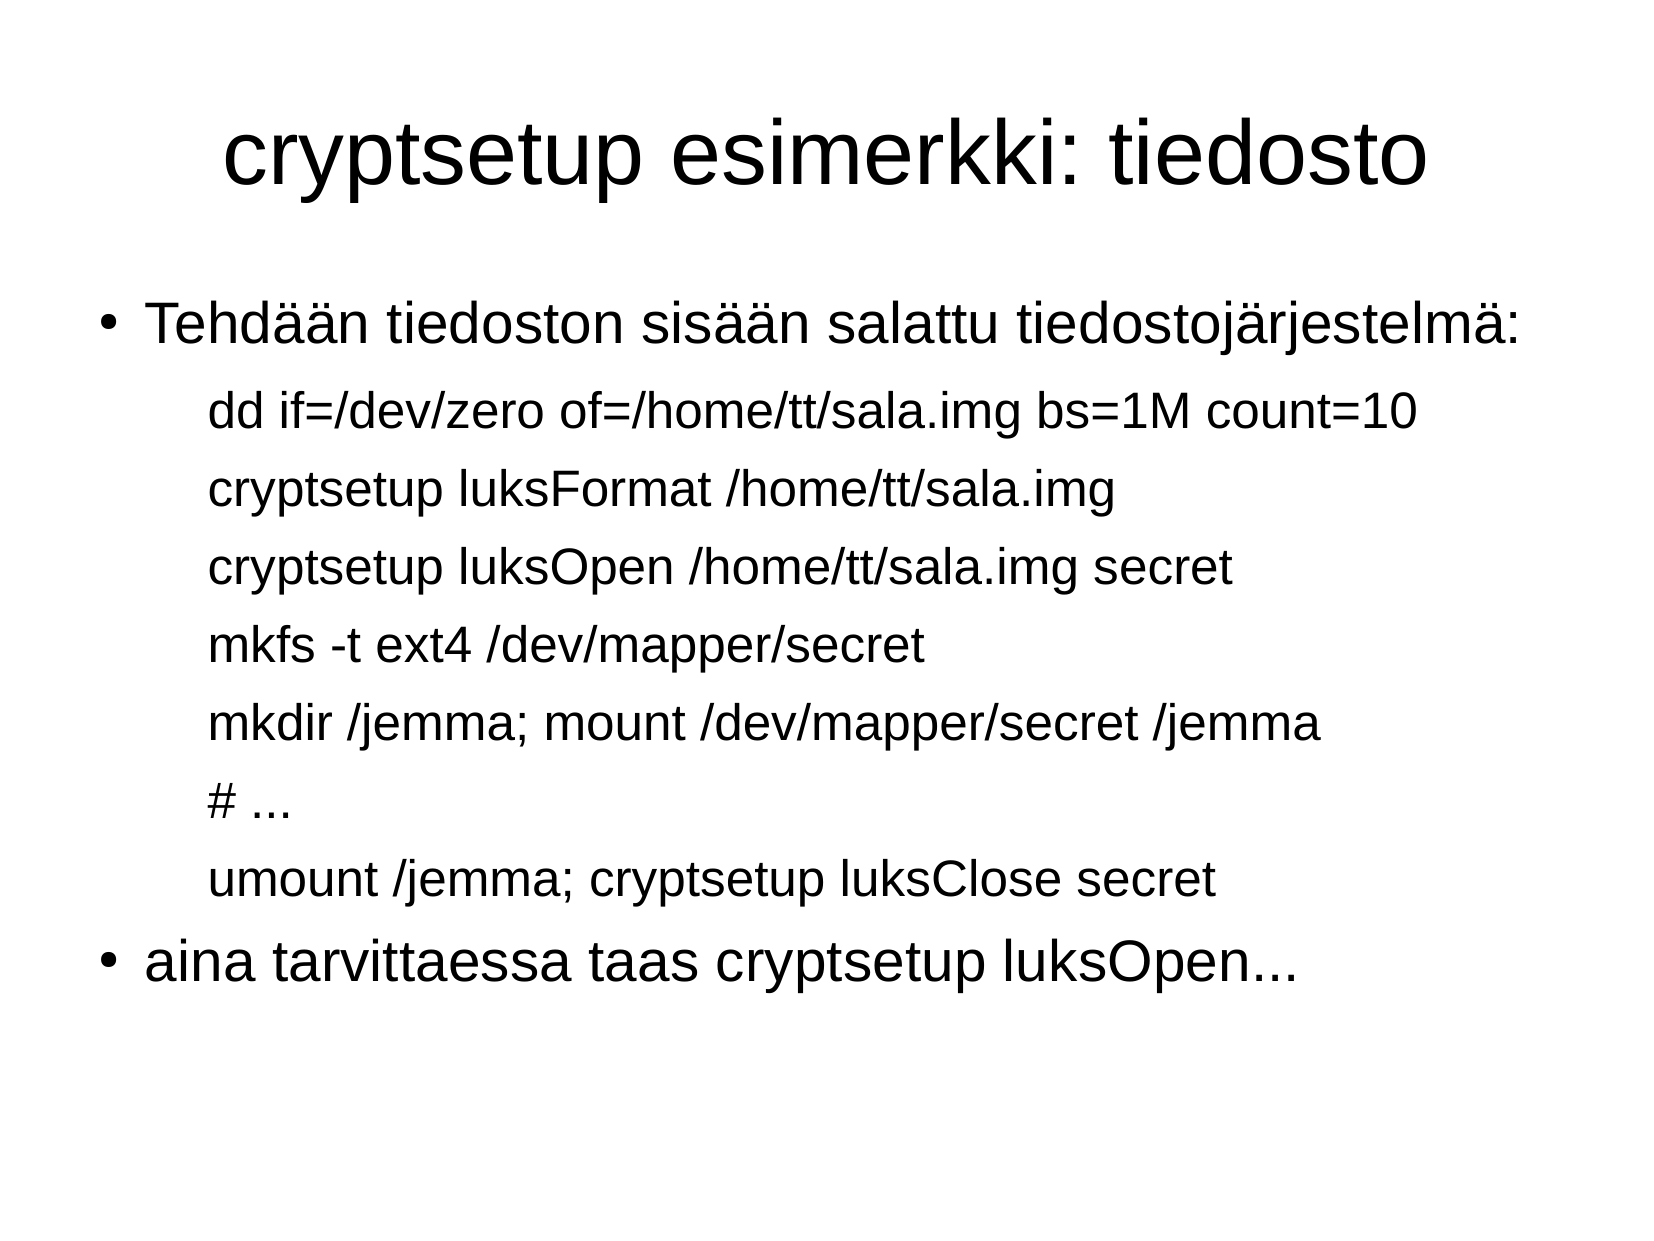

# cryptsetup esimerkki: tiedosto
Tehdään tiedoston sisään salattu tiedostojärjestelmä:
dd if=/dev/zero of=/home/tt/sala.img bs=1M count=10
cryptsetup luksFormat /home/tt/sala.img
cryptsetup luksOpen /home/tt/sala.img secret
mkfs -t ext4 /dev/mapper/secret
mkdir /jemma; mount /dev/mapper/secret /jemma
# ...
umount /jemma; cryptsetup luksClose secret
aina tarvittaessa taas cryptsetup luksOpen...